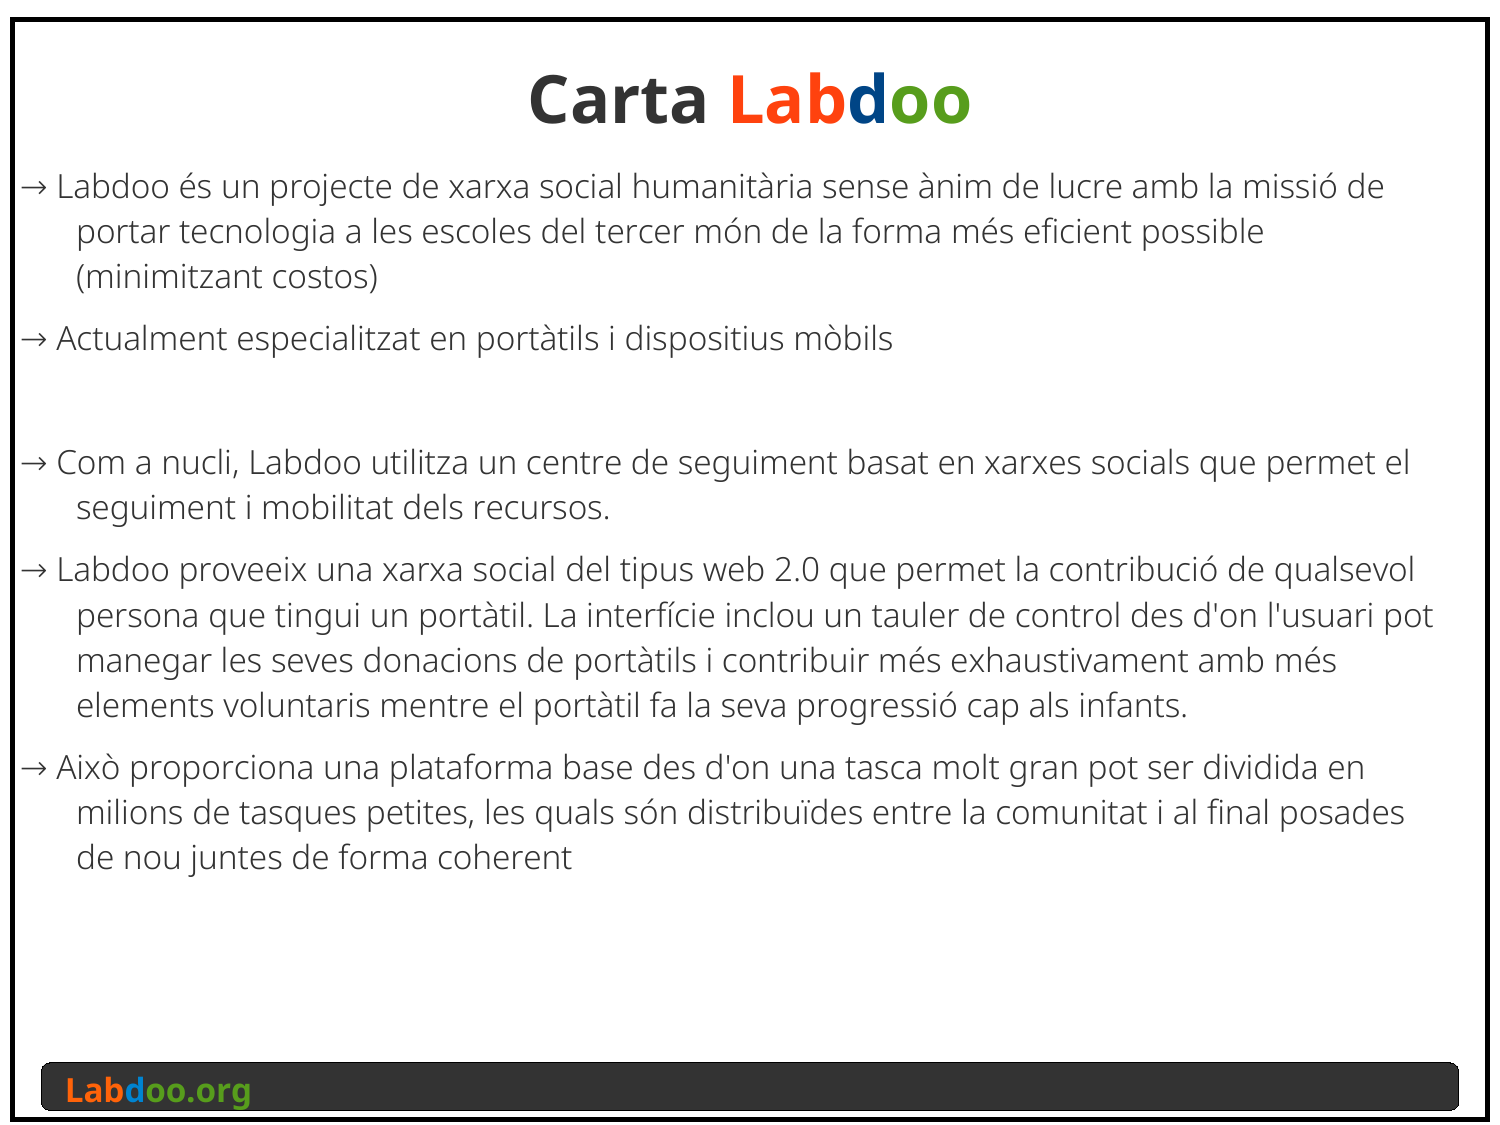

# Carta Labdoo
→ Labdoo és un projecte de xarxa social humanitària sense ànim de lucre amb la missió de portar tecnologia a les escoles del tercer món de la forma més eficient possible (minimitzant costos)
→ Actualment especialitzat en portàtils i dispositius mòbils
→ Com a nucli, Labdoo utilitza un centre de seguiment basat en xarxes socials que permet el seguiment i mobilitat dels recursos.
→ Labdoo proveeix una xarxa social del tipus web 2.0 que permet la contribució de qualsevol persona que tingui un portàtil. La interfície inclou un tauler de control des d'on l'usuari pot manegar les seves donacions de portàtils i contribuir més exhaustivament amb més elements voluntaris mentre el portàtil fa la seva progressió cap als infants.
→ Això proporciona una plataforma base des d'on una tasca molt gran pot ser dividida en milions de tasques petites, les quals són distribuïdes entre la comunitat i al final posades de nou juntes de forma coherent